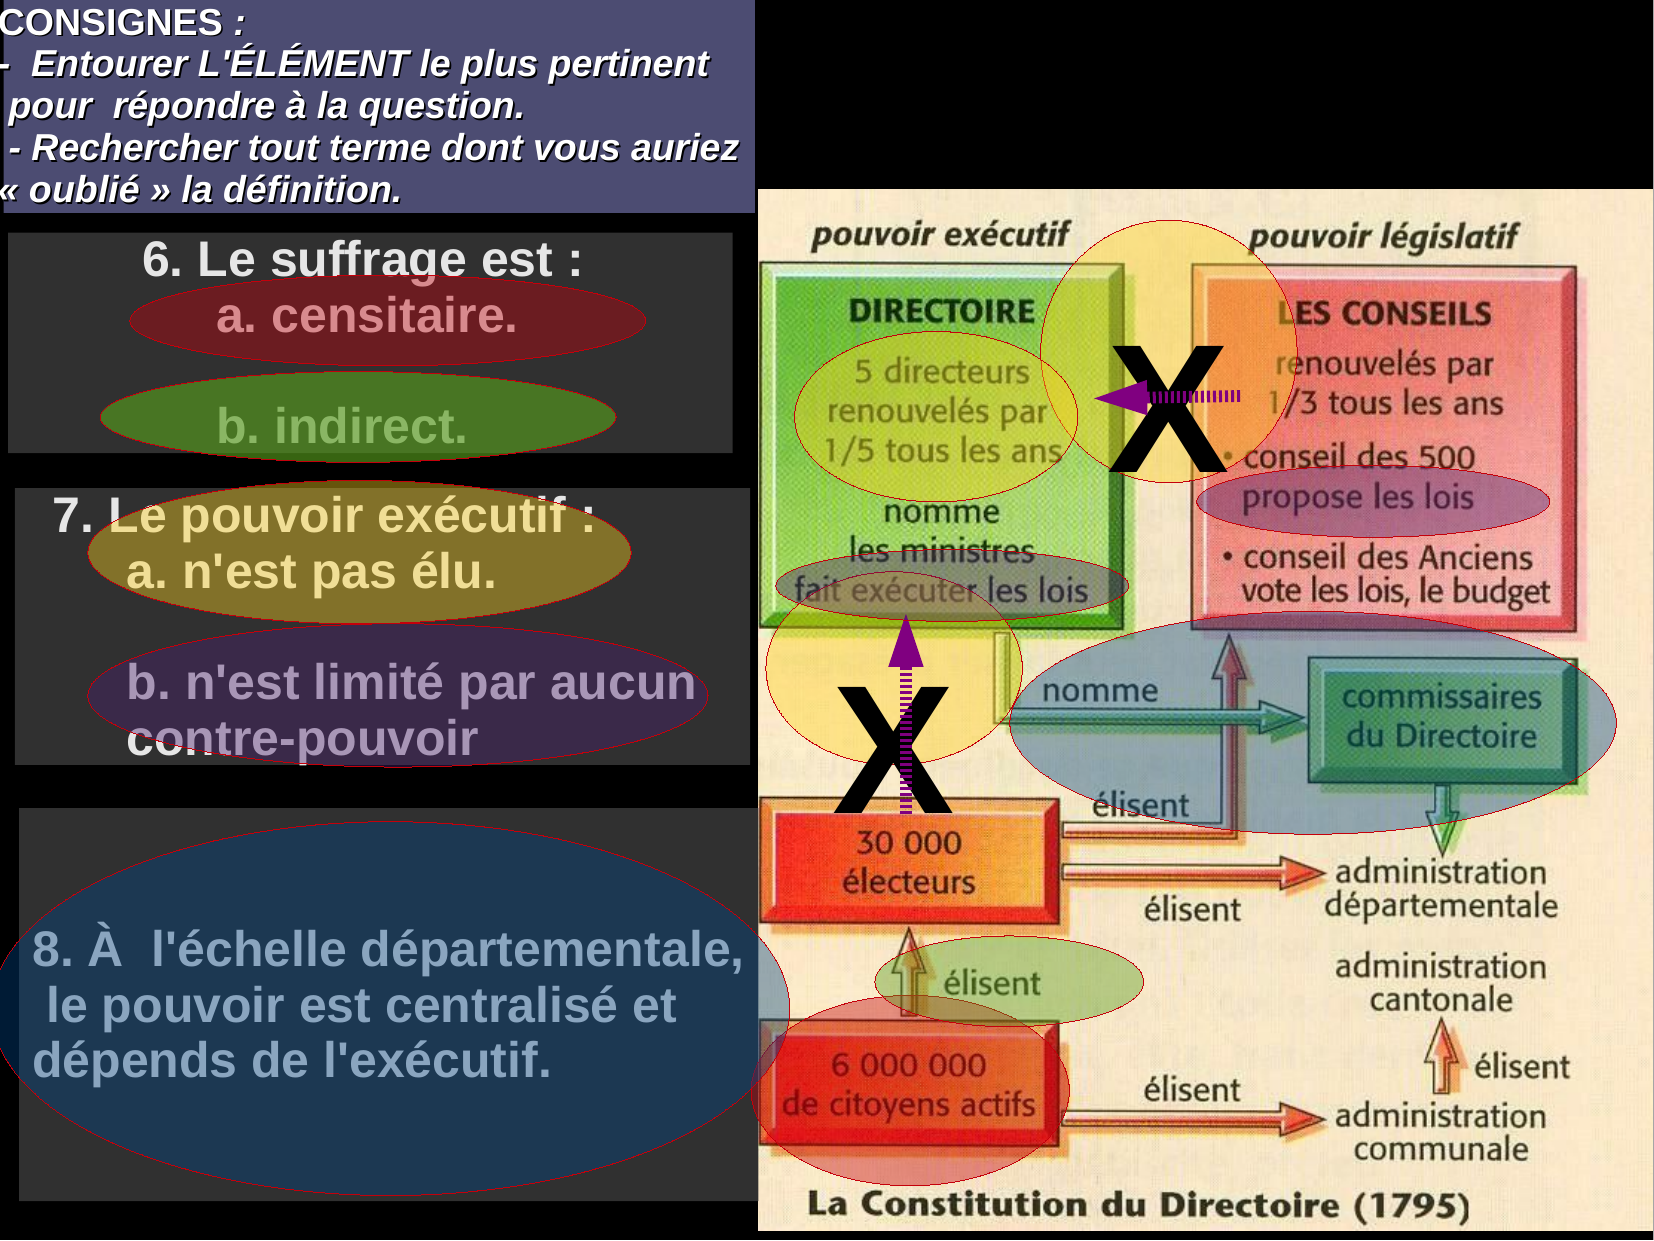

CONSIGNES :
- Entourer L'ÉLÉMENT le plus pertinent
 pour répondre à la question.
 - Rechercher tout terme dont vous auriez
« oublié » la définition.
X
X
6. Le suffrage est :
	a. censitaire.
	b. indirect.
7. Le pouvoir exécutif :
	a. n'est pas élu.
	b. n'est limité par aucun
	contre-pouvoir
8. À l'échelle départementale,
 le pouvoir est centralisé et
dépends de l'exécutif.